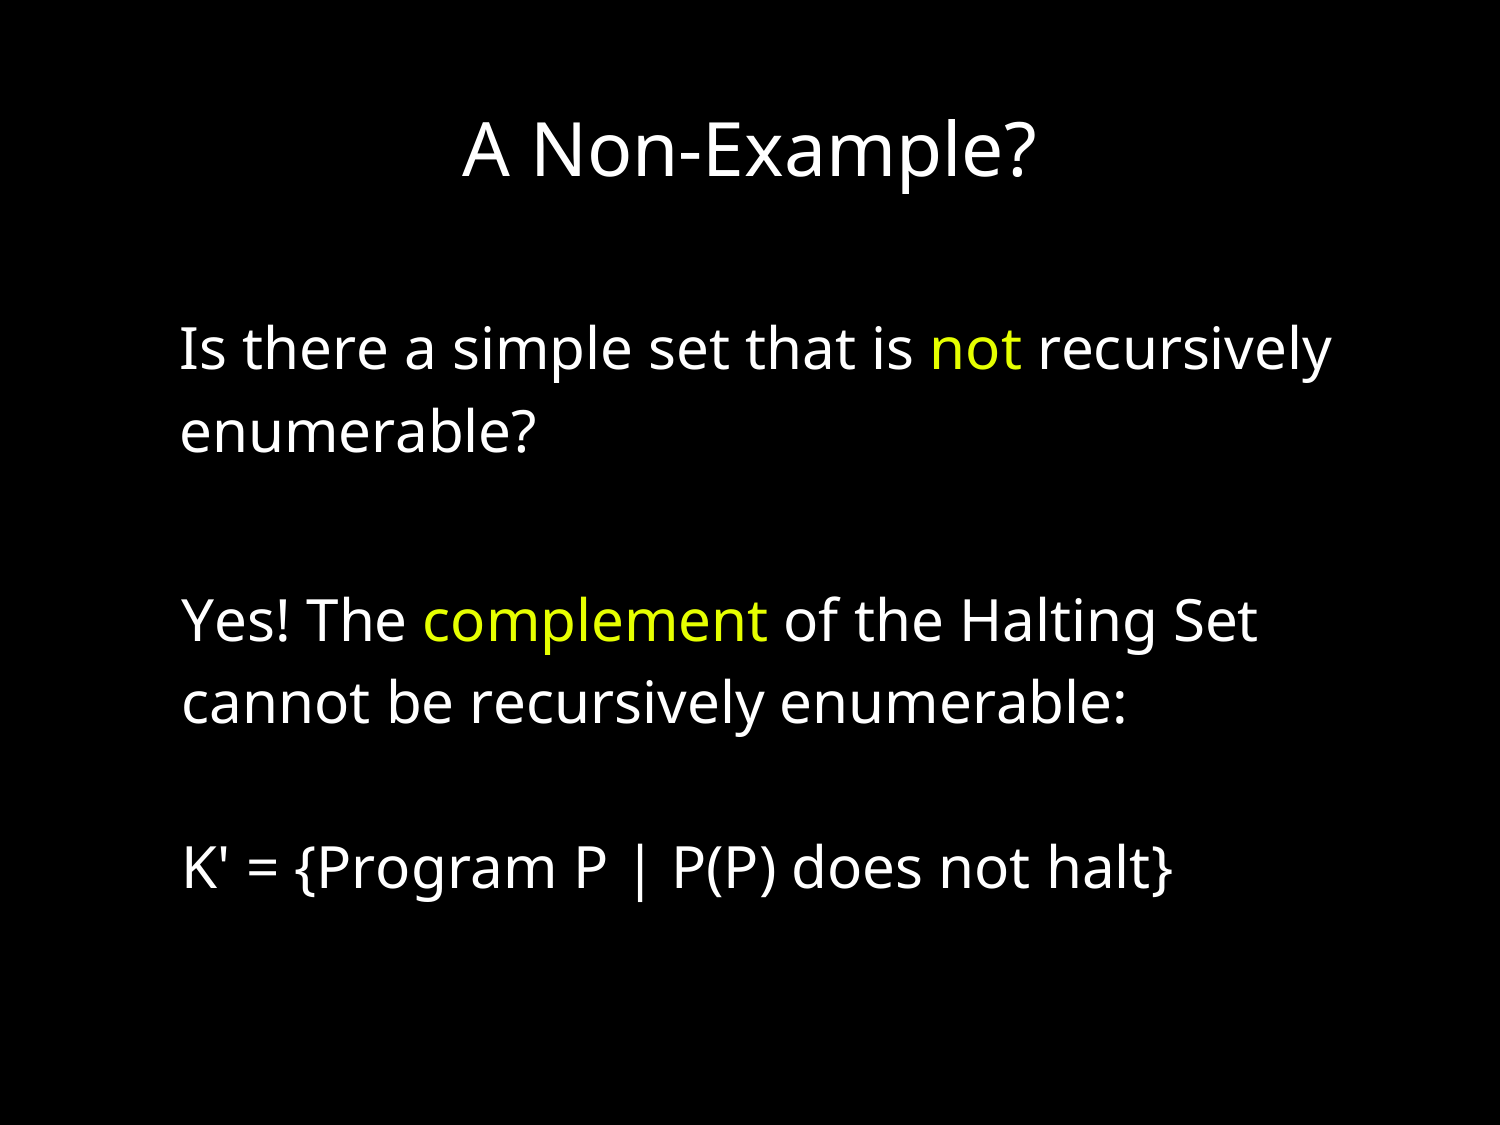

A Non-Example?
Is there a simple set that is not recursively
enumerable?
Yes! The complement of the Halting Set
cannot be recursively enumerable:
K' = {Program P | P(P) does not halt}